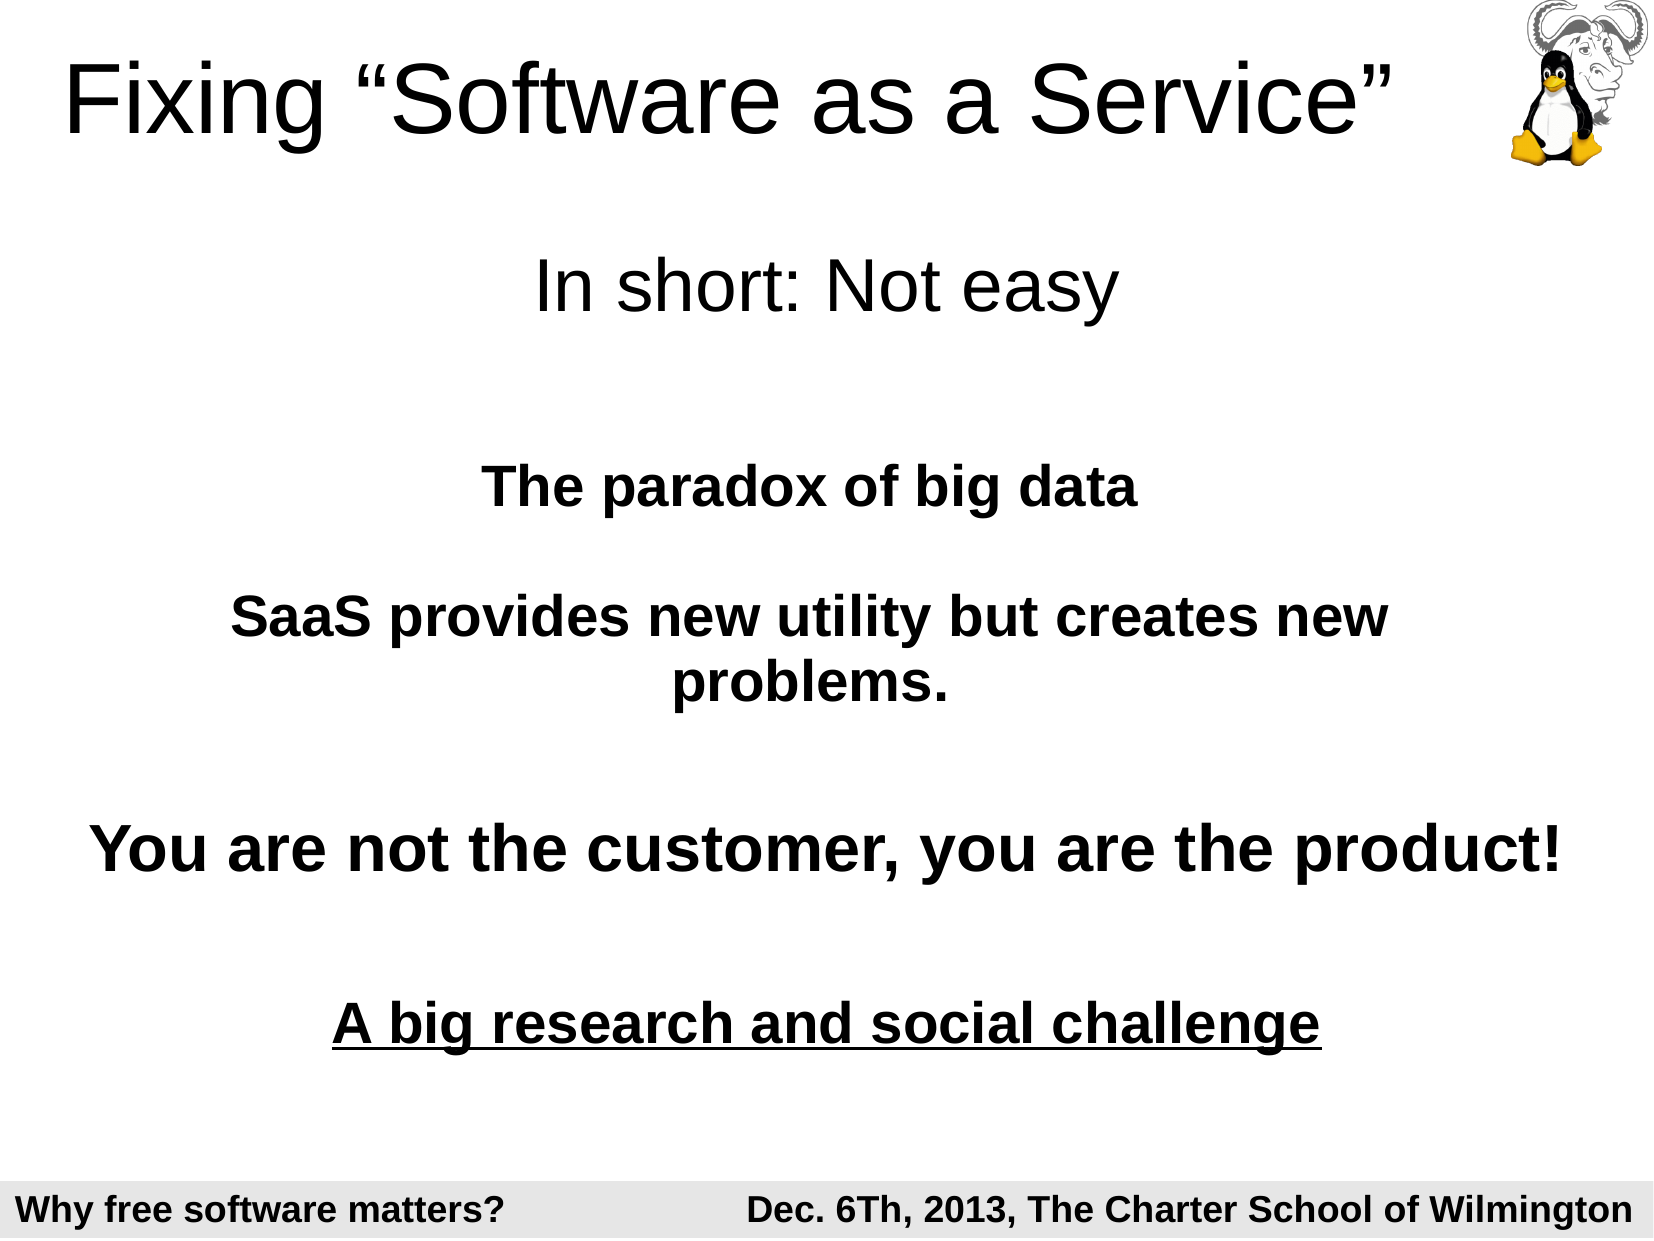

Fixing “Software as a Service”
In short: Not easy
The paradox of big data
SaaS provides new utility but creates new problems.
You are not the customer, you are the product!
A big research and social challenge
Why free software matters? Dec. 6Th, 2013, The Charter School of Wilmington